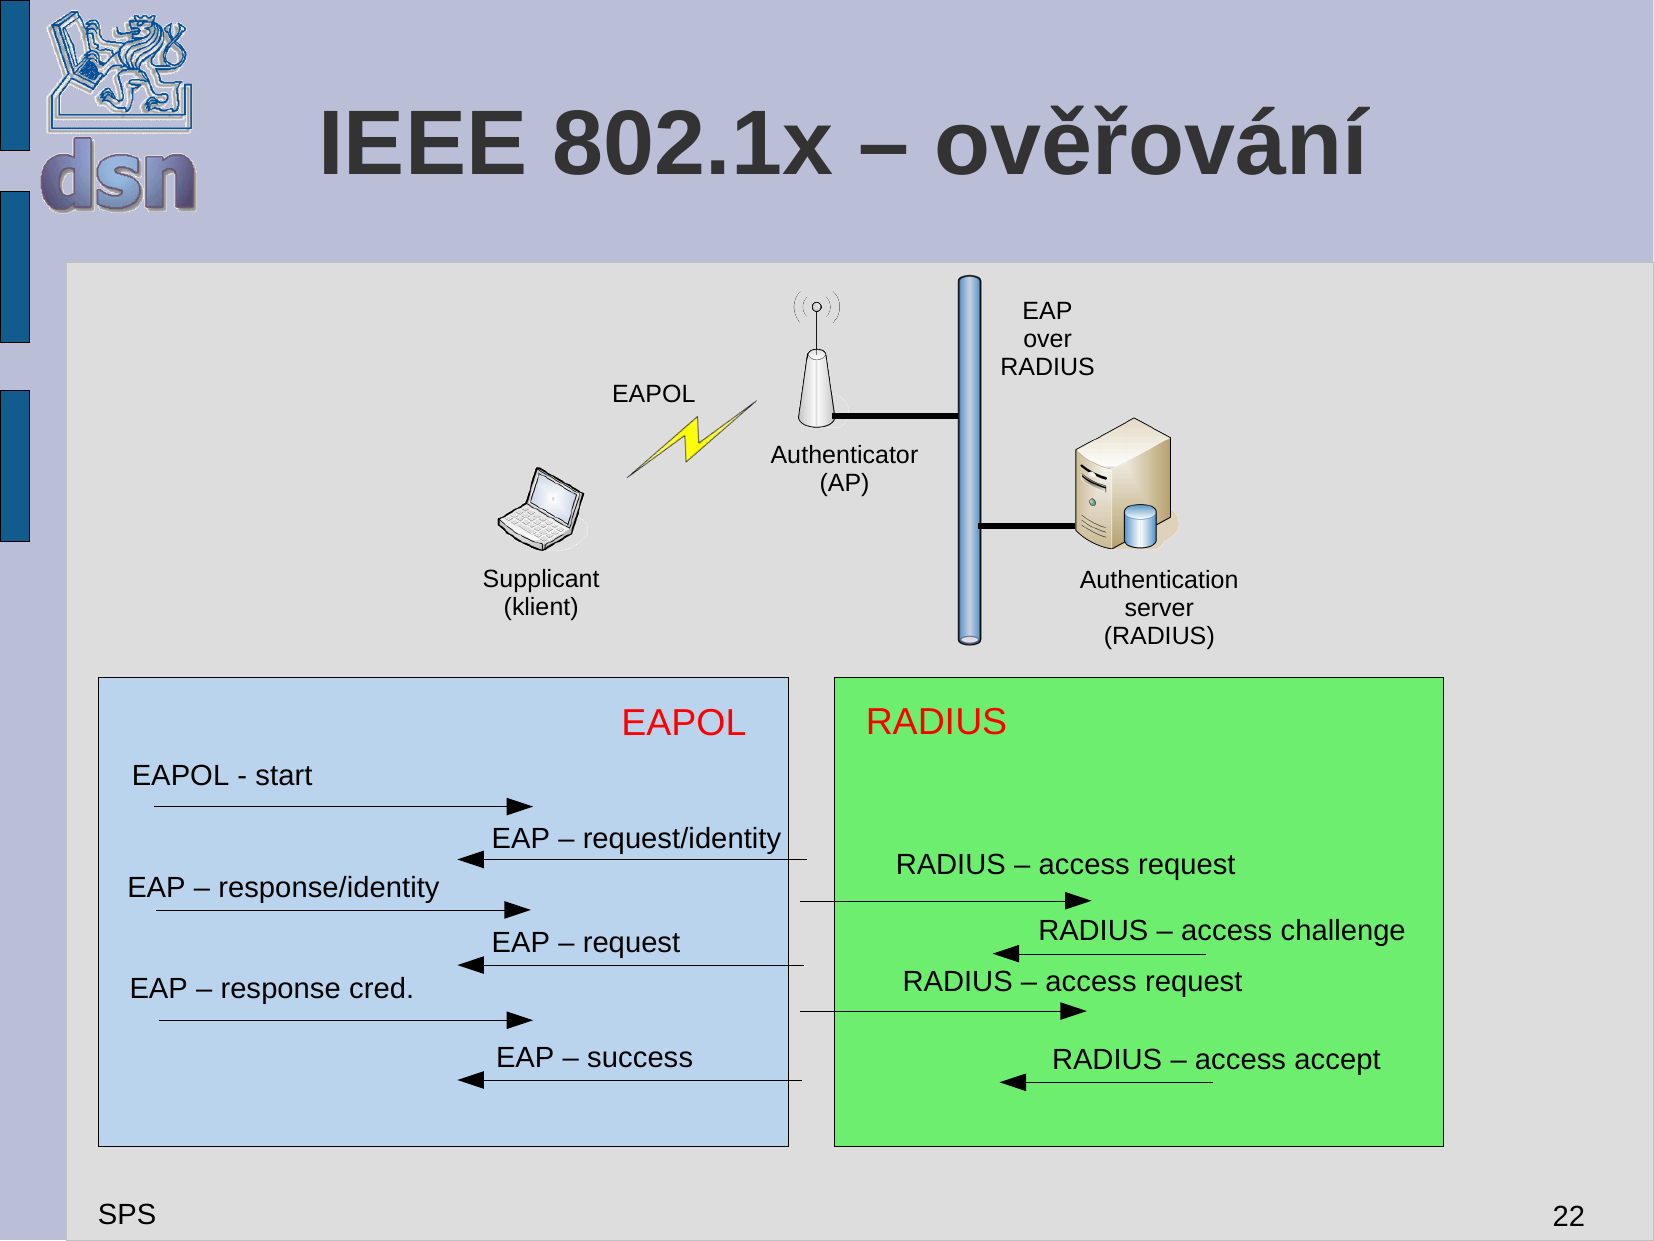

# IEEE 802.1x – ověřování
EAP
over RADIUS
EAPOL
Authenticator (AP)
Supplicant (klient)
Authentication server
(RADIUS)
RADIUS
EAPOL
EAPOL - start
EAP – request/identity
RADIUS – access request
EAP – response/identity
RADIUS – access challenge
EAP – request
RADIUS – access request
EAP – response cred.
EAP – success
RADIUS – access accept